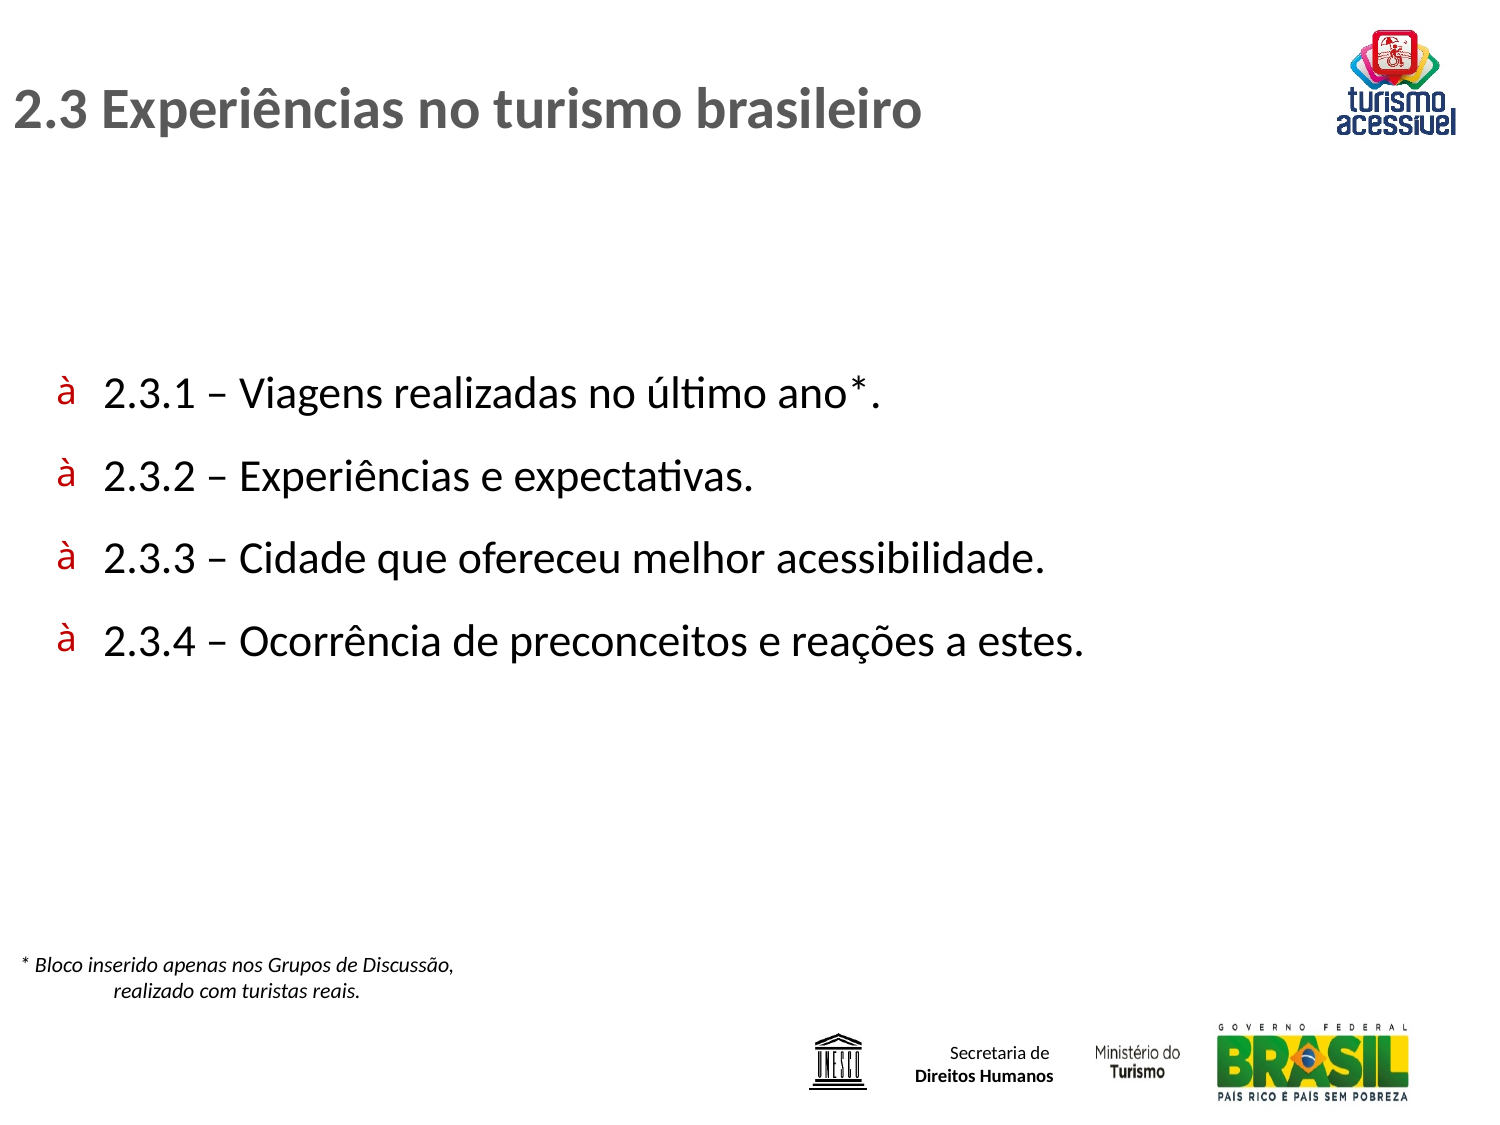

# 2.3 Experiências no turismo brasileiro
2.3.1 – Viagens realizadas no último ano*.
2.3.2 – Experiências e expectativas.
2.3.3 – Cidade que ofereceu melhor acessibilidade.
2.3.4 – Ocorrência de preconceitos e reações a estes.
* Bloco inserido apenas nos Grupos de Discussão, realizado com turistas reais.